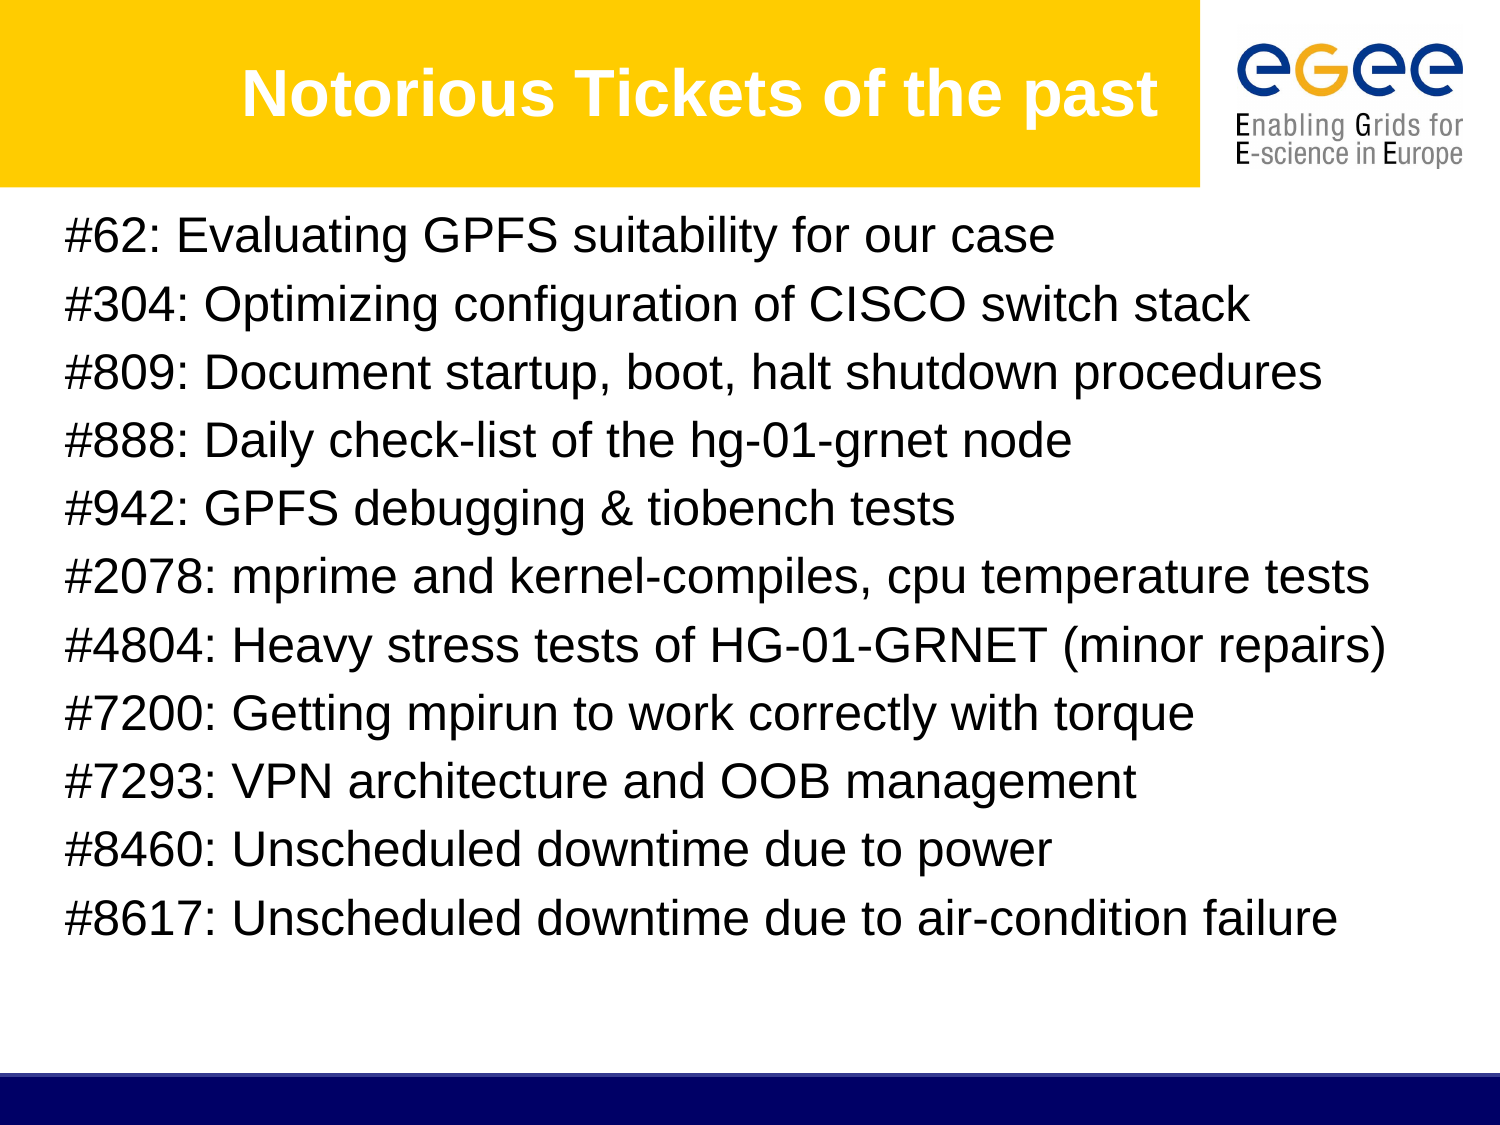

# Notorious Tickets of the past
#62: Evaluating GPFS suitability for our case
#304: Optimizing configuration of CISCO switch stack
#809: Document startup, boot, halt shutdown procedures
#888: Daily check-list of the hg-01-grnet node
#942: GPFS debugging & tiobench tests
#2078: mprime and kernel-compiles, cpu temperature tests
#4804: Heavy stress tests of HG-01-GRNET (minor repairs)
#7200: Getting mpirun to work correctly with torque
#7293: VPN architecture and OOB management
#8460: Unscheduled downtime due to power
#8617: Unscheduled downtime due to air-condition failure